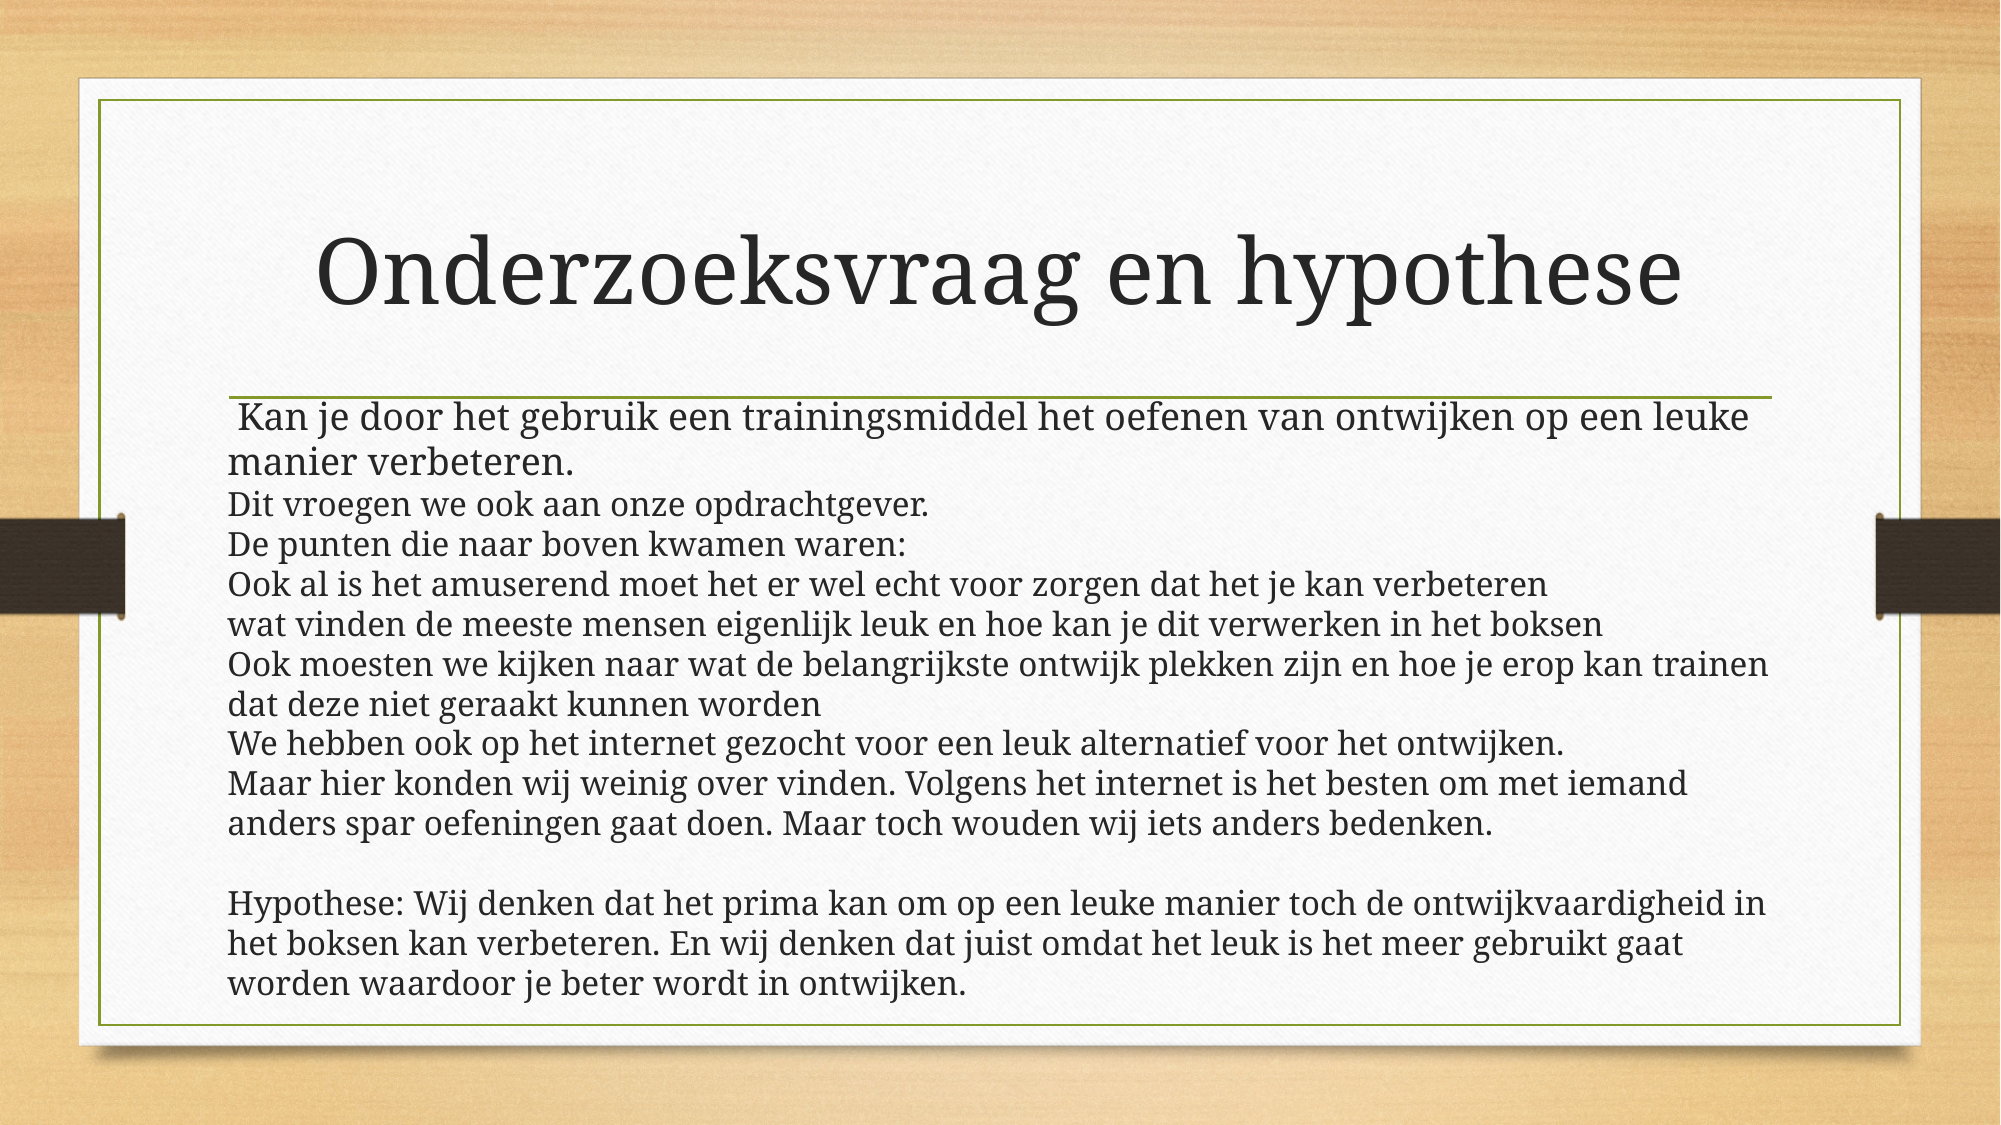

# Onderzoeksvraag en hypothese
 Kan je door het gebruik een trainingsmiddel het oefenen van ontwijken op een leuke manier verbeteren.
Dit vroegen we ook aan onze opdrachtgever.
De punten die naar boven kwamen waren:
Ook al is het amuserend moet het er wel echt voor zorgen dat het je kan verbeteren
wat vinden de meeste mensen eigenlijk leuk en hoe kan je dit verwerken in het boksen
Ook moesten we kijken naar wat de belangrijkste ontwijk plekken zijn en hoe je erop kan trainen dat deze niet geraakt kunnen worden
We hebben ook op het internet gezocht voor een leuk alternatief voor het ontwijken.
Maar hier konden wij weinig over vinden. Volgens het internet is het besten om met iemand anders spar oefeningen gaat doen. Maar toch wouden wij iets anders bedenken.
Hypothese: Wij denken dat het prima kan om op een leuke manier toch de ontwijkvaardigheid in het boksen kan verbeteren. En wij denken dat juist omdat het leuk is het meer gebruikt gaat worden waardoor je beter wordt in ontwijken.